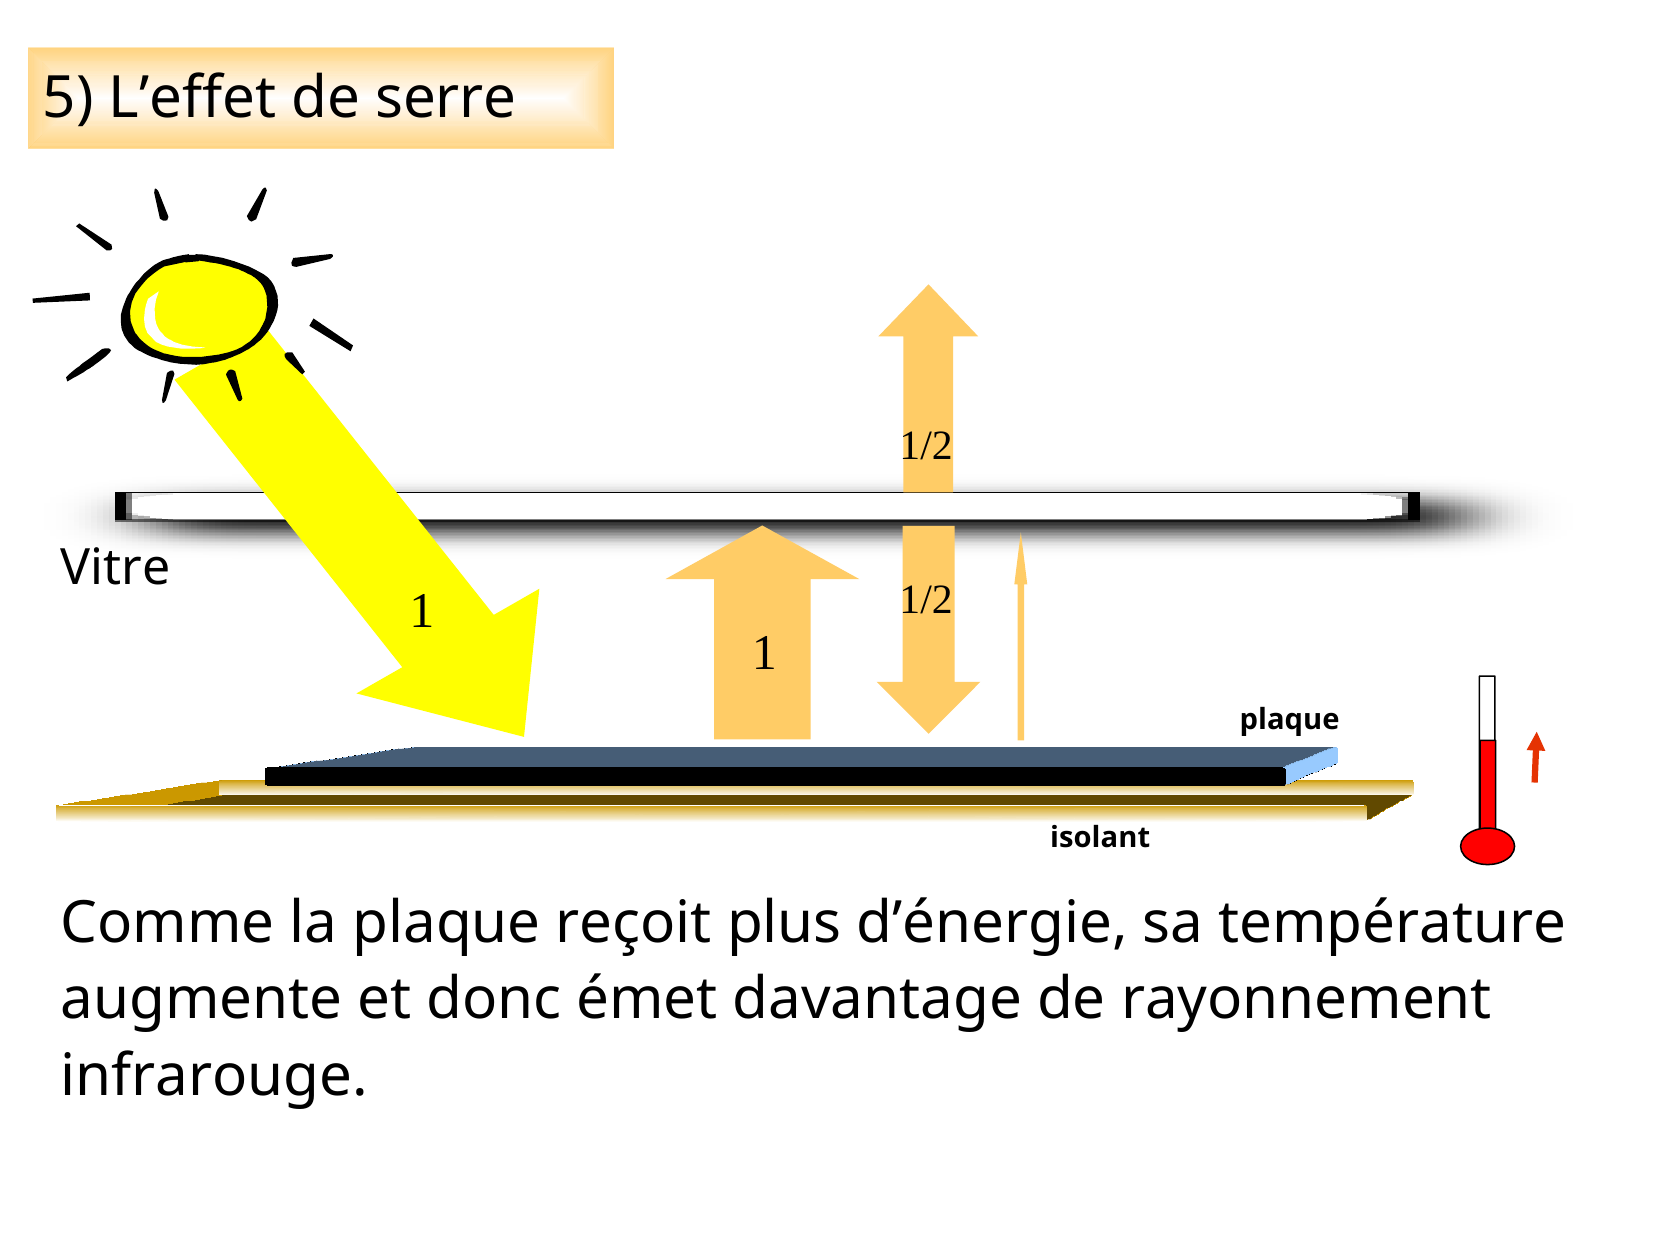

5) L’effet de serre
1/2
Vitre
1/2
1
1
plaque
isolant
Comme la plaque reçoit plus d’énergie, sa température augmente et donc émet davantage de rayonnement infrarouge.